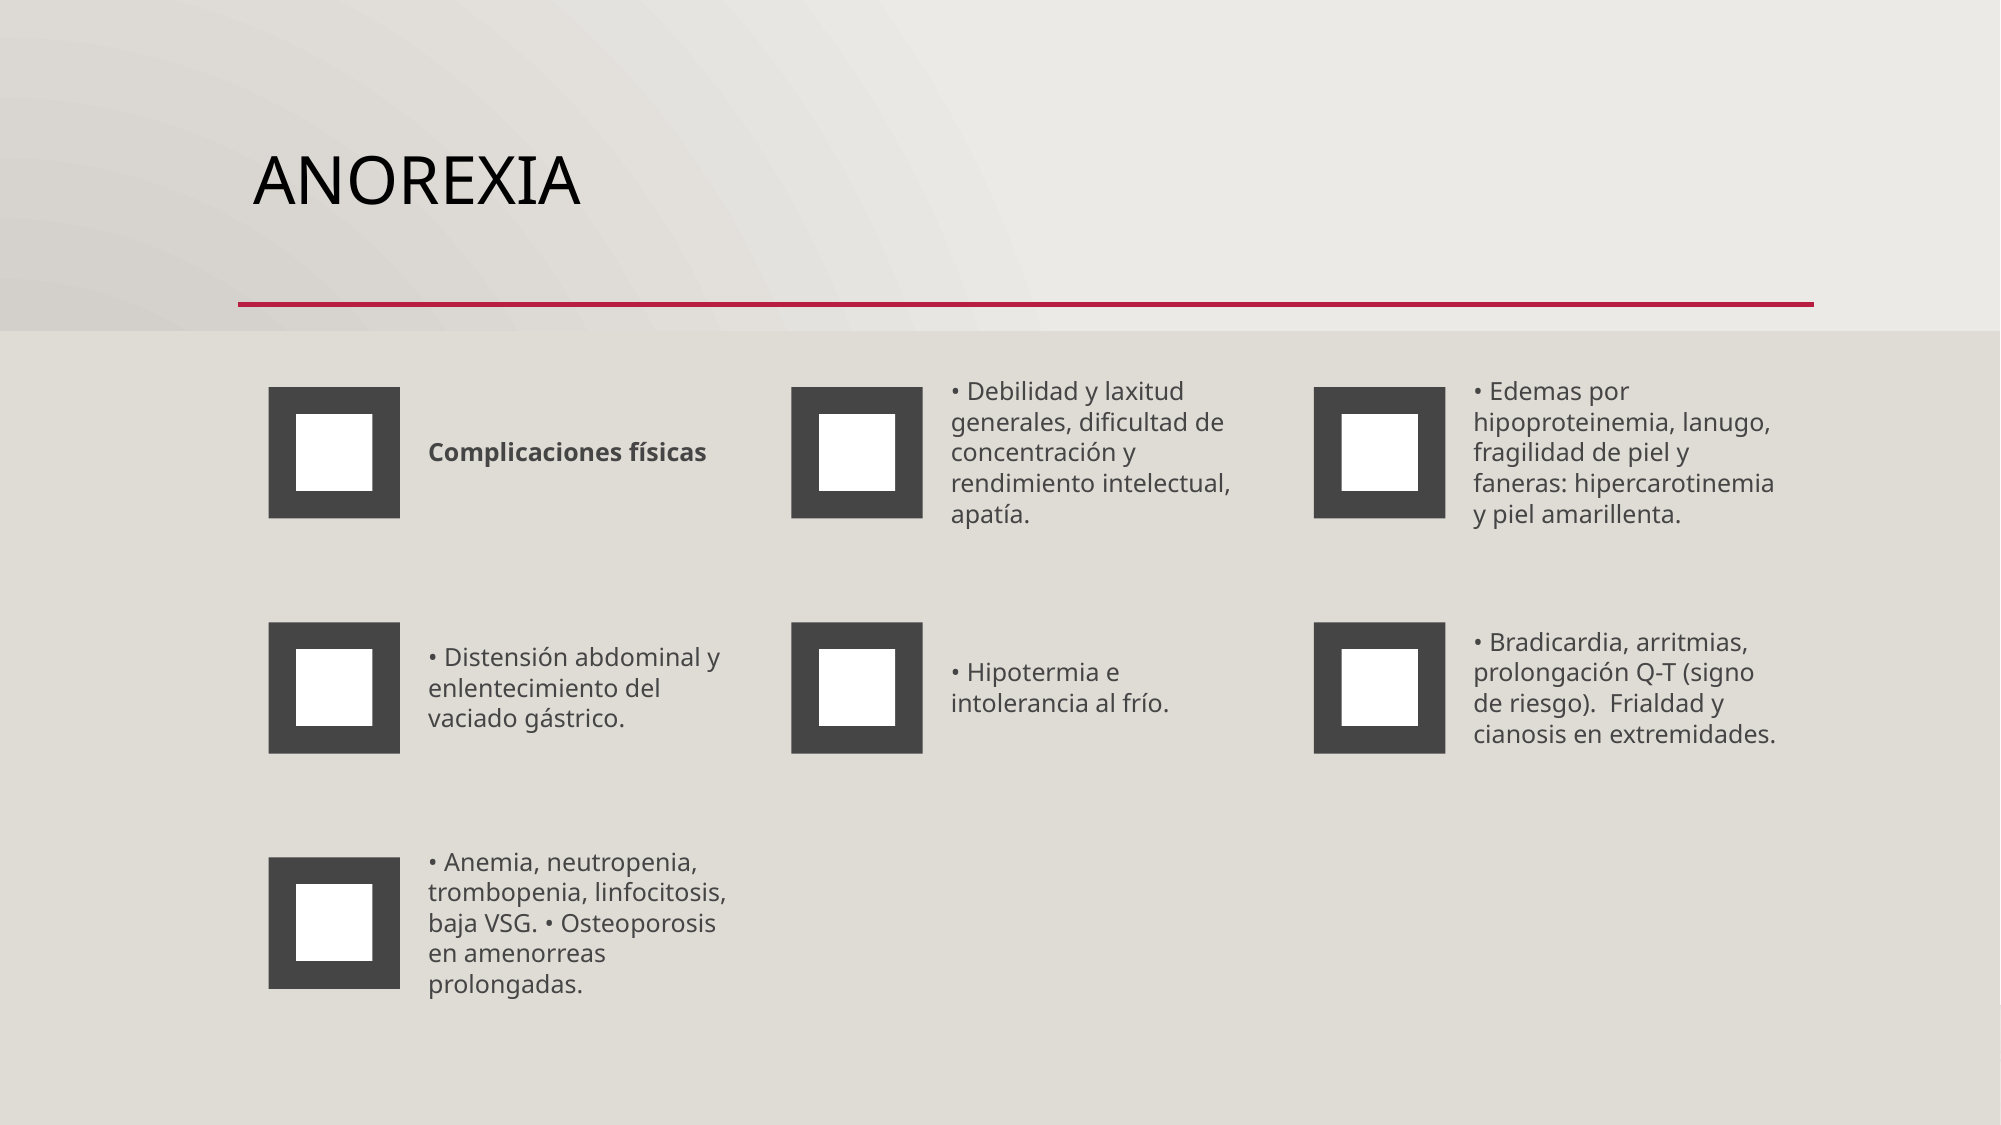

# ANOREXIA
Complicaciones físicas
• Debilidad y laxitud generales, dificultad de concentración y rendimiento intelectual, apatía.
• Edemas por hipoproteinemia, lanugo, fragilidad de piel y faneras: hipercarotinemia y piel amarillenta.
• Distensión abdominal y enlentecimiento del vaciado gástrico.
• Hipotermia e intolerancia al frío.
• Bradicardia, arritmias, prolongación Q-T (signo de riesgo). Frialdad y cianosis en extremidades.
• Anemia, neutropenia, trombopenia, linfocitosis, baja VSG. • Osteoporosis en amenorreas prolongadas.